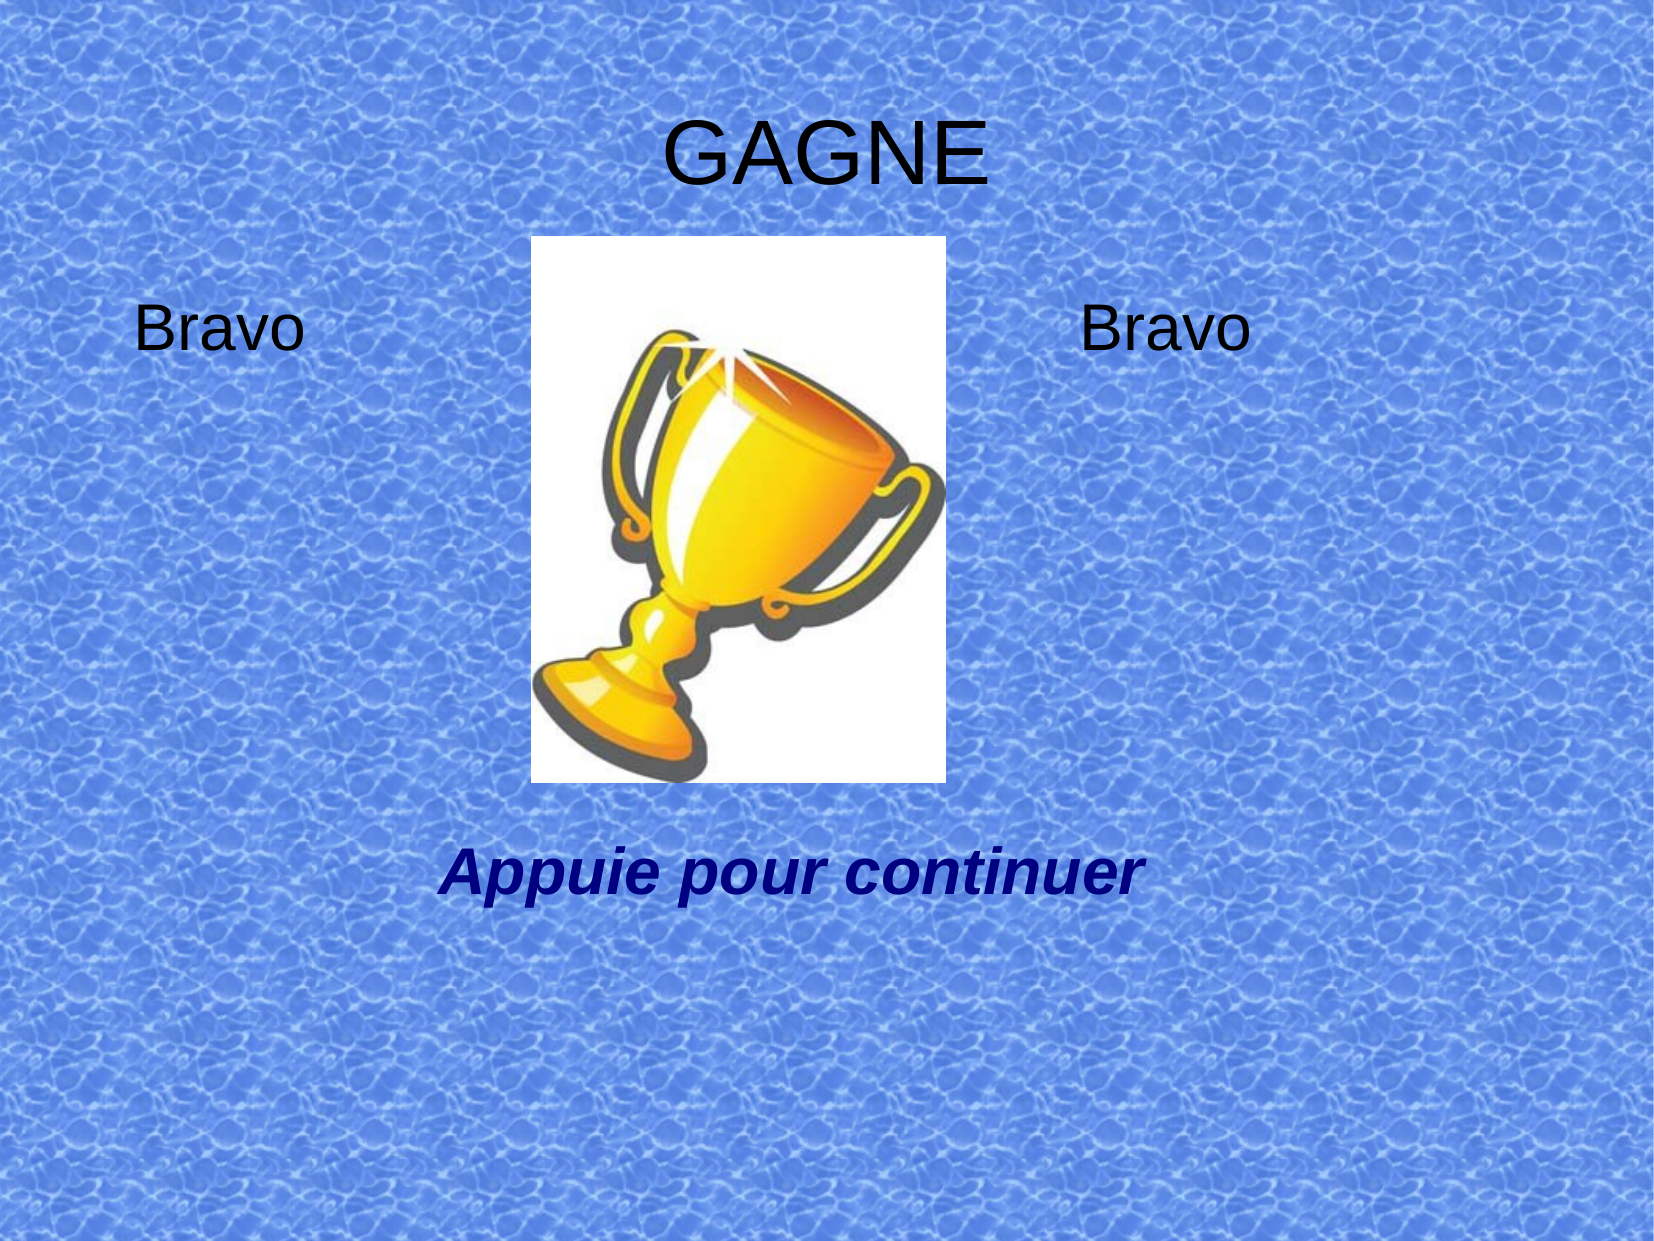

# GAGNE
Bravo Bravo
 Appuie pour continuer